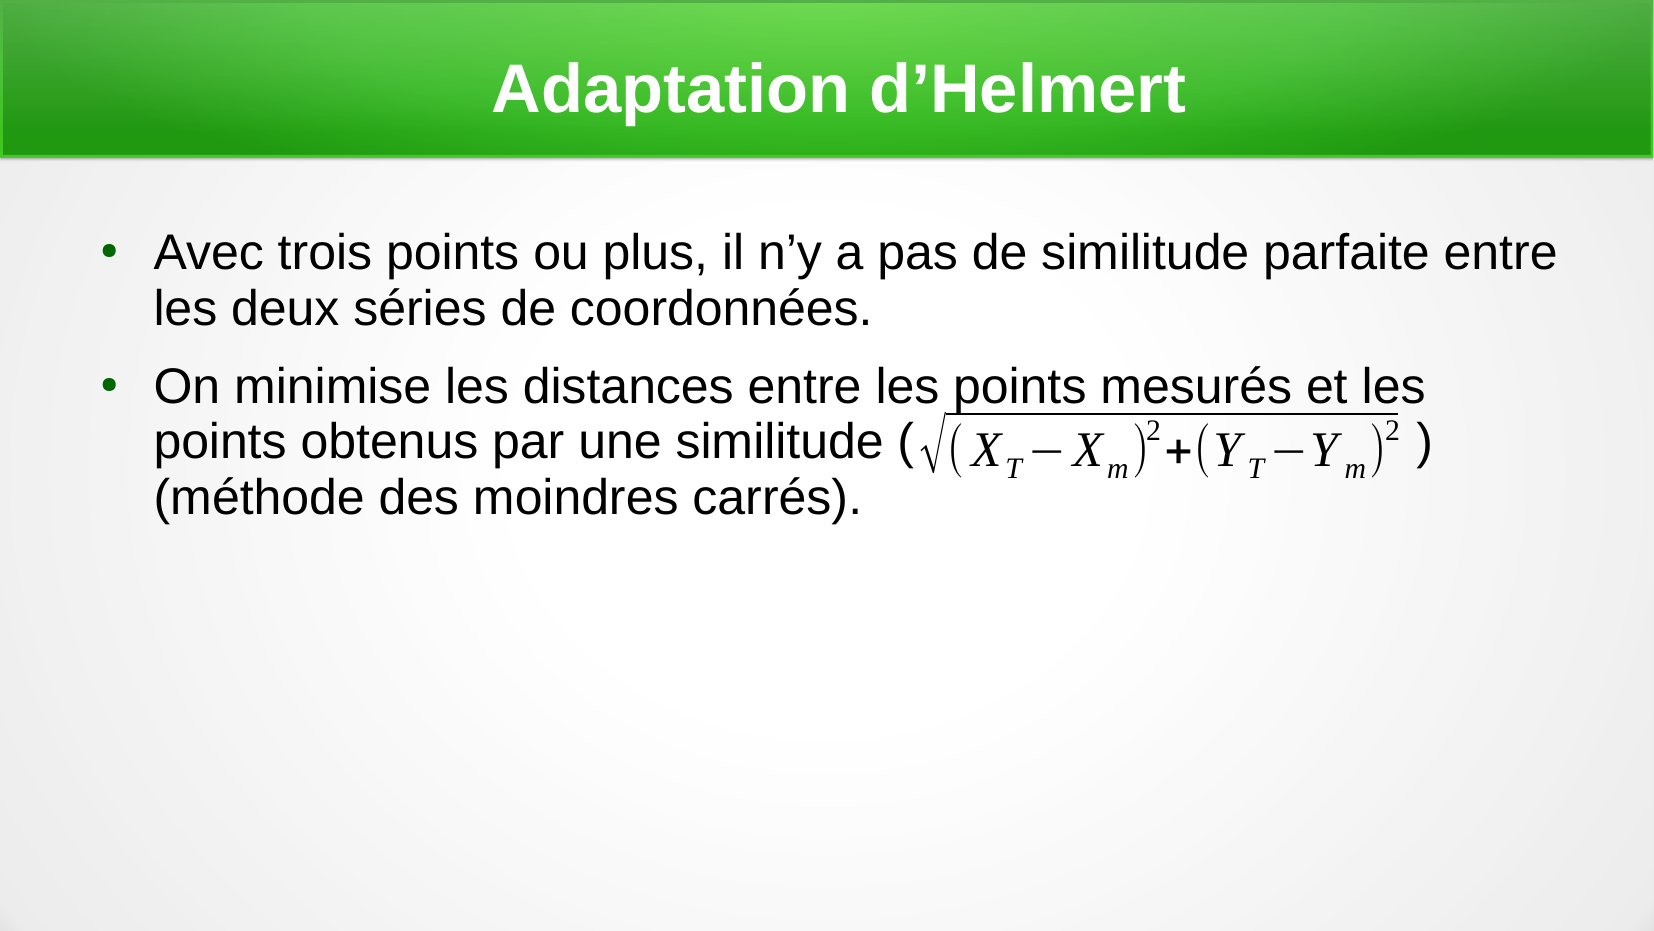

# Adaptation d’Helmert
Avec trois points ou plus, il n’y a pas de similitude parfaite entre les deux séries de coordonnées.
On minimise les distances entre les points mesurés et les points obtenus par une similitude ( ) (méthode des moindres carrés).